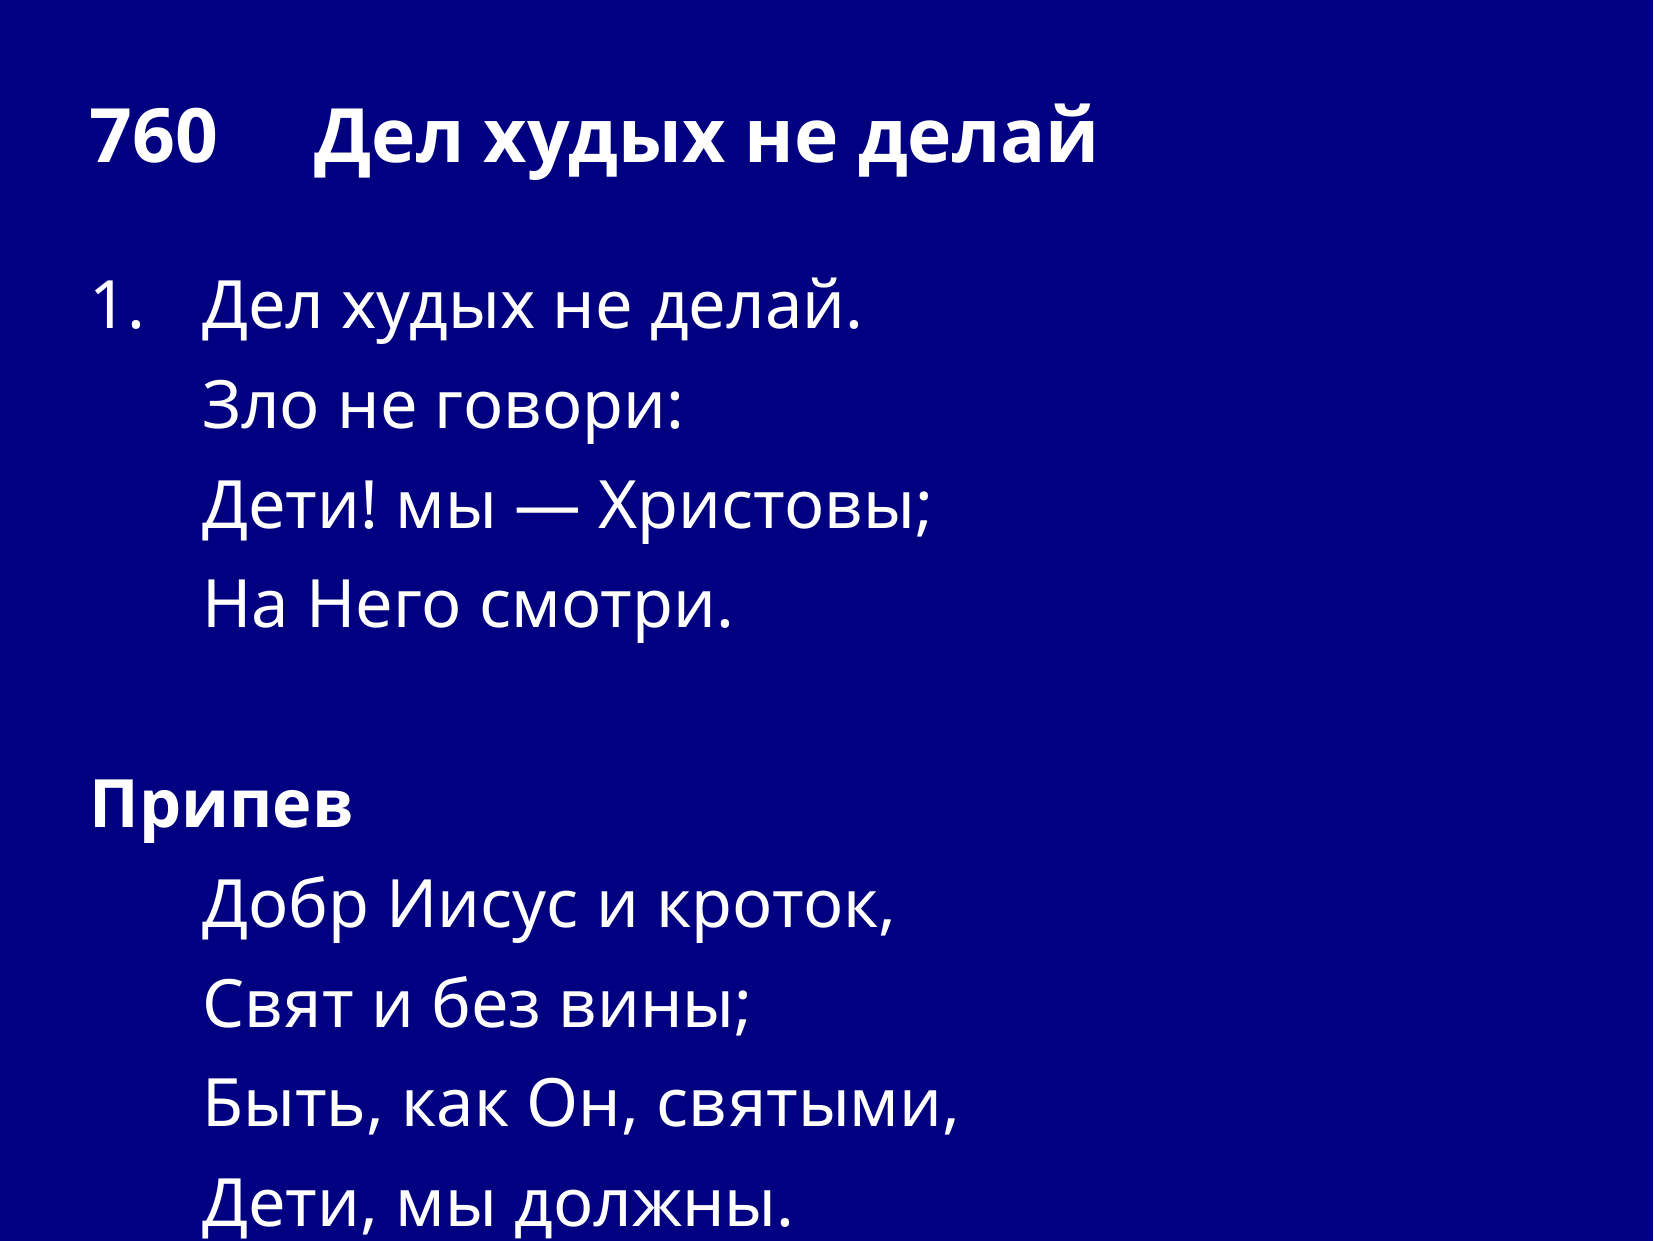

760	Дел худых не делай
1.	Дел худых не делай.
	Зло не говори:
	Дети! мы — Христовы;
	На Него смотри.
Припев
	Добр Иисус и кроток,
	Свят и без вины;
	Быть, как Он, святыми,
	Дети, мы должны.